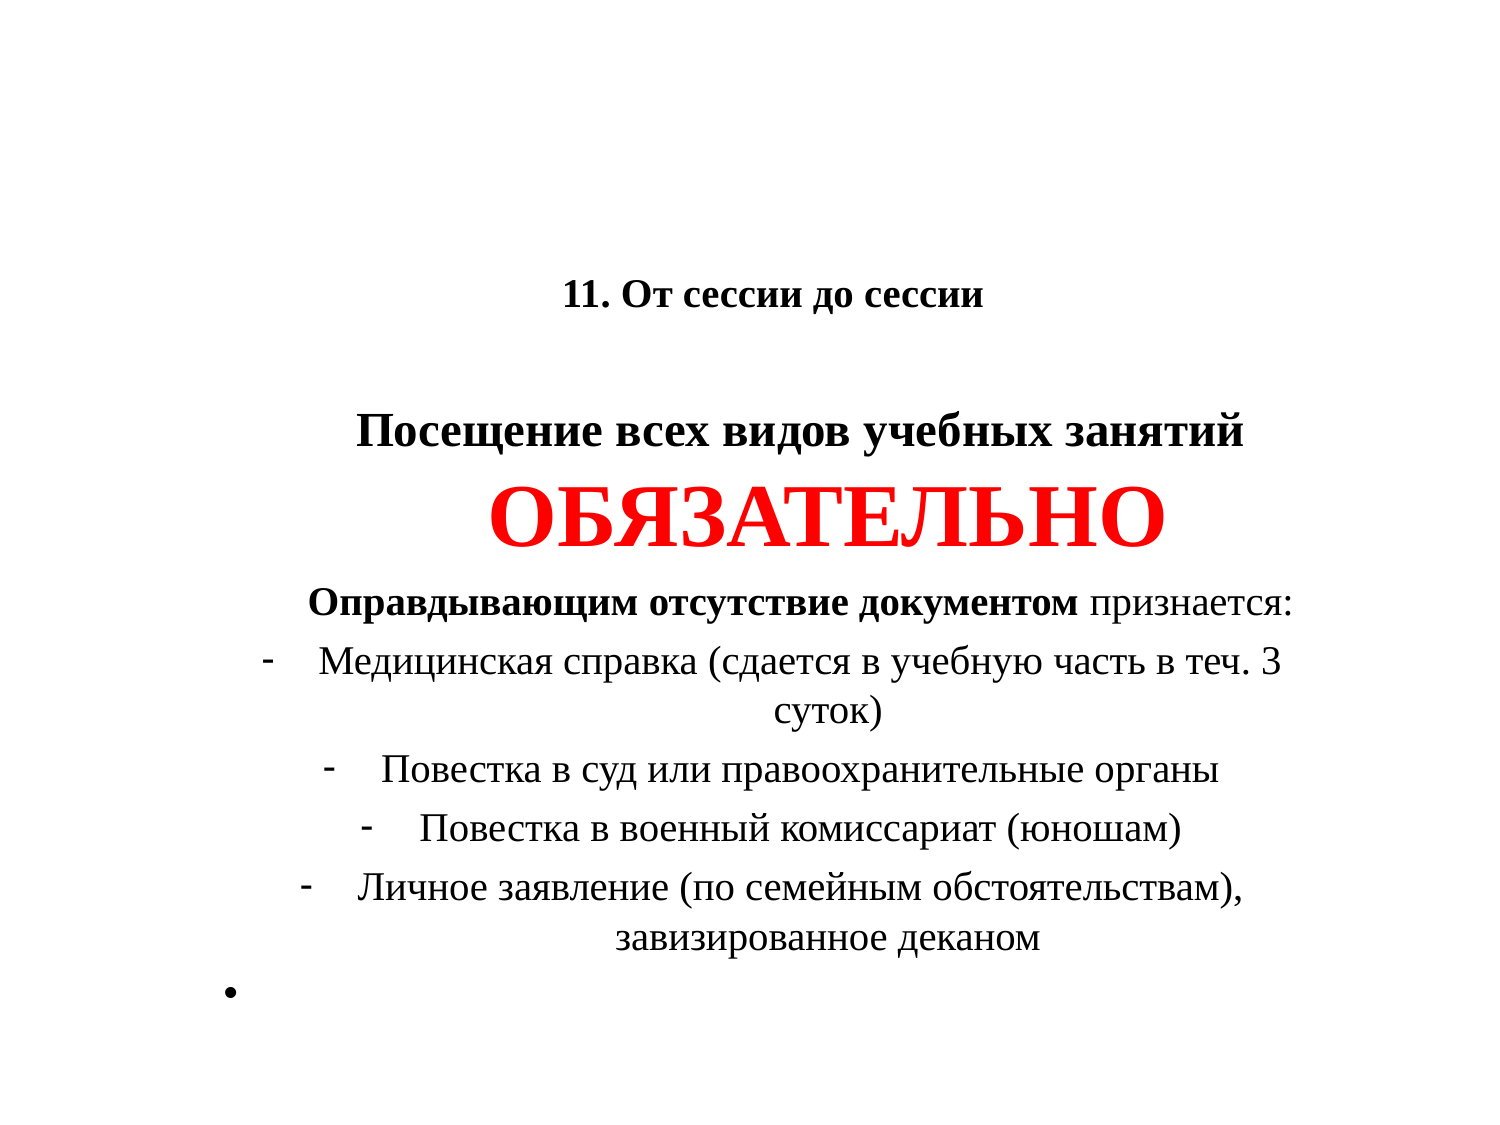

# Особенности обучения
11. От сессии до сессии
Посещение всех видов учебных занятий ОБЯЗАТЕЛЬНО
Оправдывающим отсутствие документом признается:
Медицинская справка (сдается в учебную часть в теч. 3 суток)
Повестка в суд или правоохранительные органы
Повестка в военный комиссариат (юношам)
Личное заявление (по семейным обстоятельствам), завизированное деканом